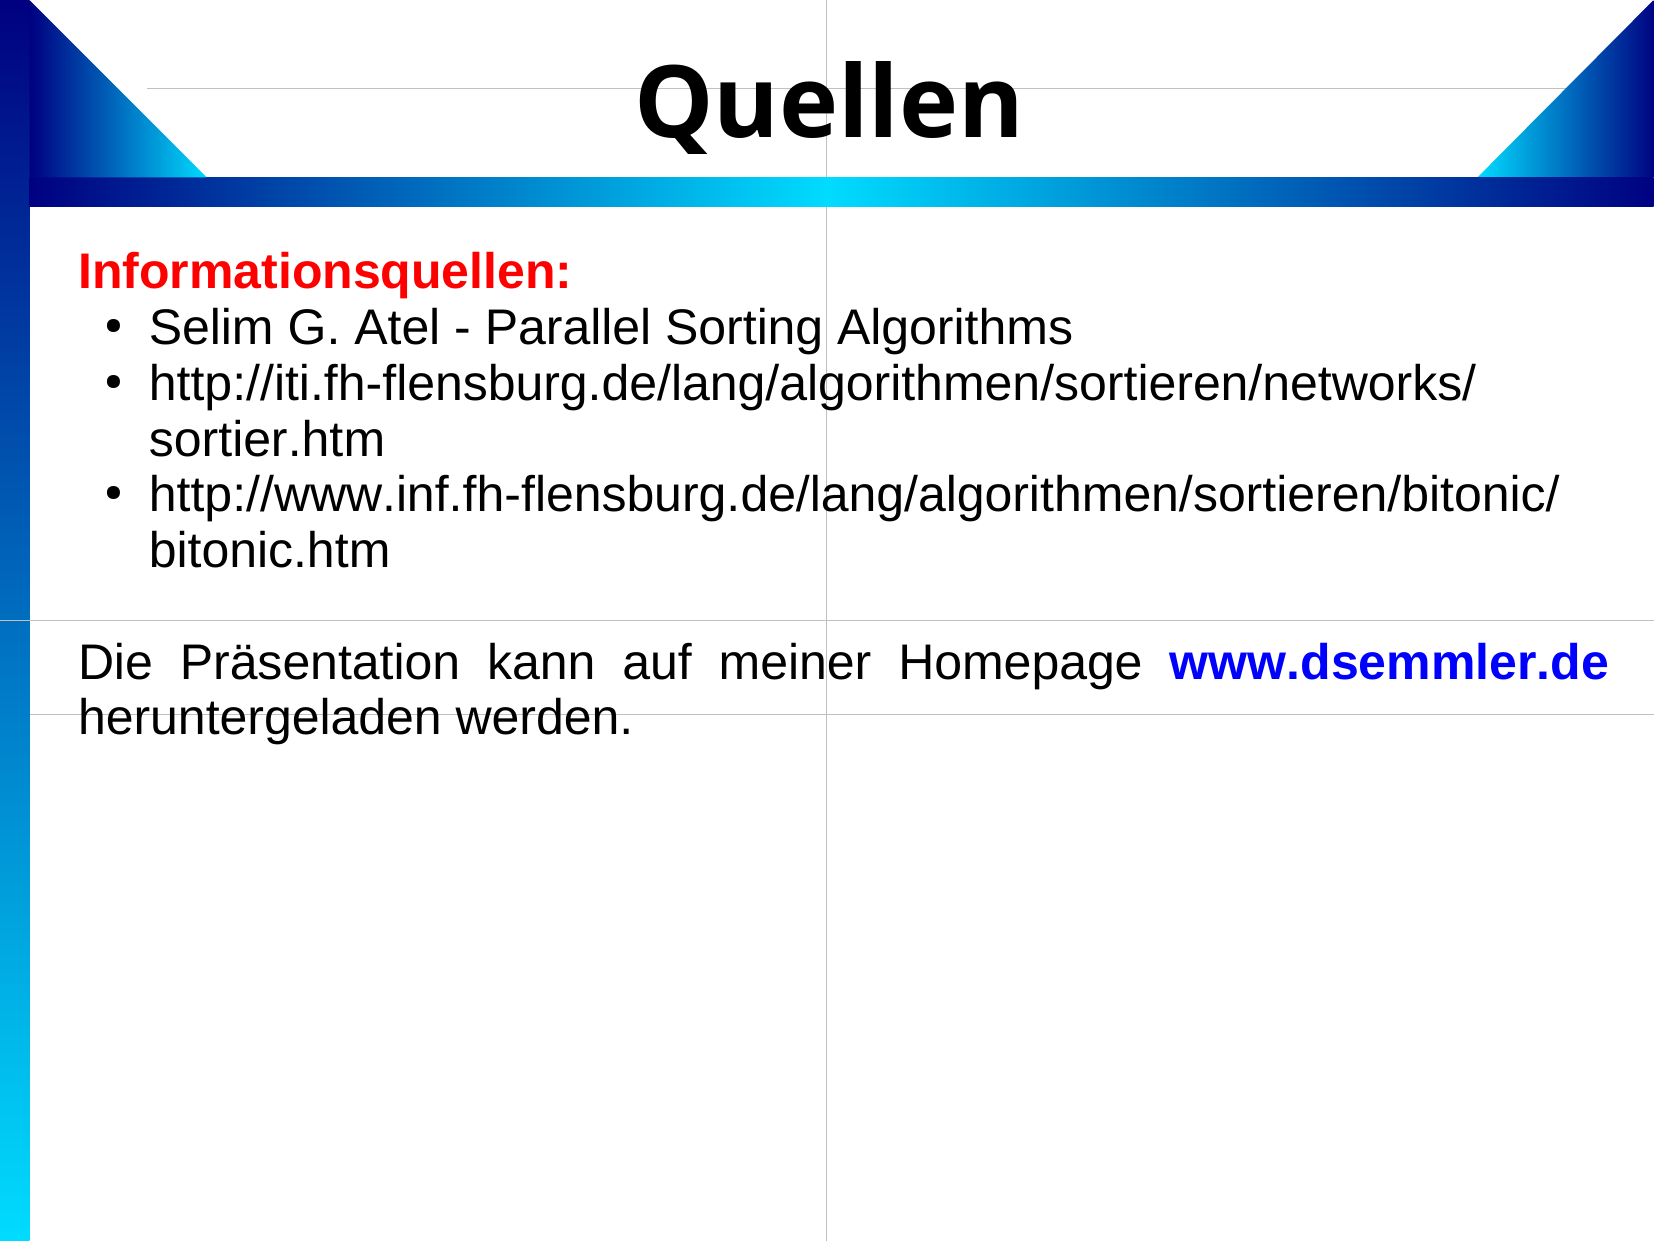

Quellen
Informationsquellen:
Selim G. Atel - Parallel Sorting Algorithms
http://iti.fh-flensburg.de/lang/algorithmen/sortieren/networks/ sortier.htm
http://www.inf.fh-flensburg.de/lang/algorithmen/sortieren/bitonic/ bitonic.htm
Die Präsentation kann auf meiner Homepage www.dsemmler.de heruntergeladen werden.